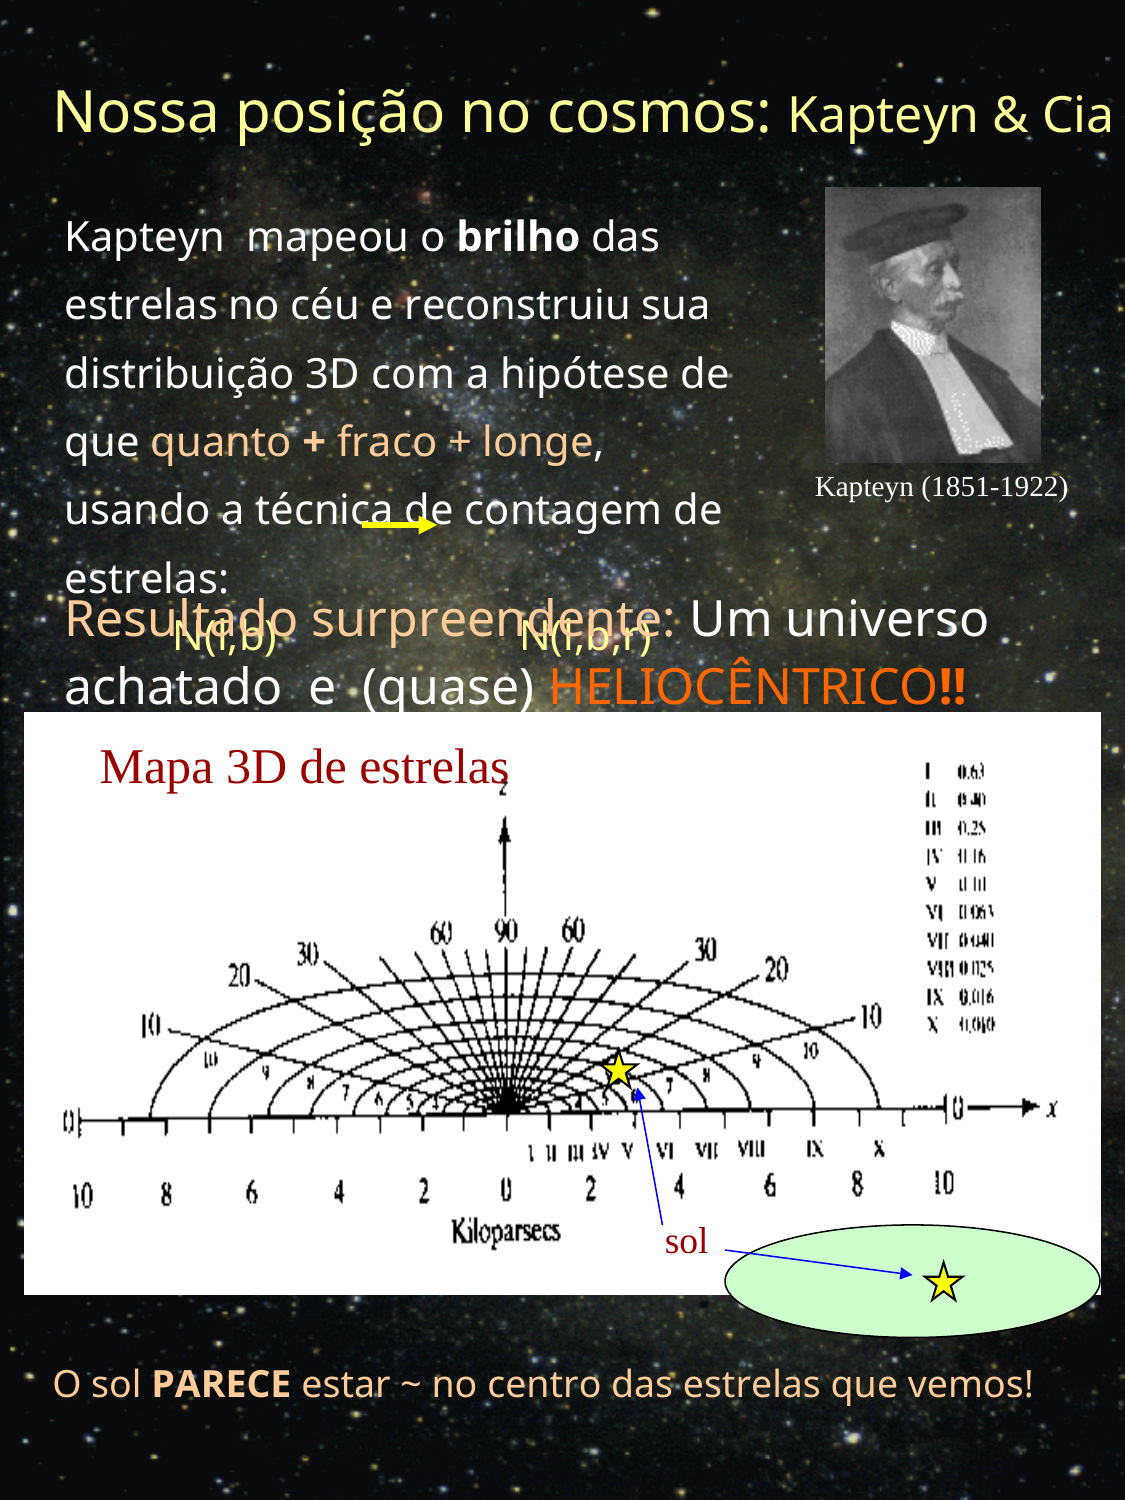

Nossa posição no cosmos: Kapteyn & Cia
Kapteyn mapeou o brilho das estrelas no céu e reconstruiu sua distribuição 3D com a hipótese de que quanto + fraco + longe, usando a técnica de contagem de estrelas:
N(l,b) N(l,b,r)
Kapteyn (1851-1922)
Resultado surpreendente: Um universo achatado e (quase) HELIOCÊNTRICO!!
Mapa 3D de estrelas
sol
O sol PARECE estar ~ no centro das estrelas que vemos!